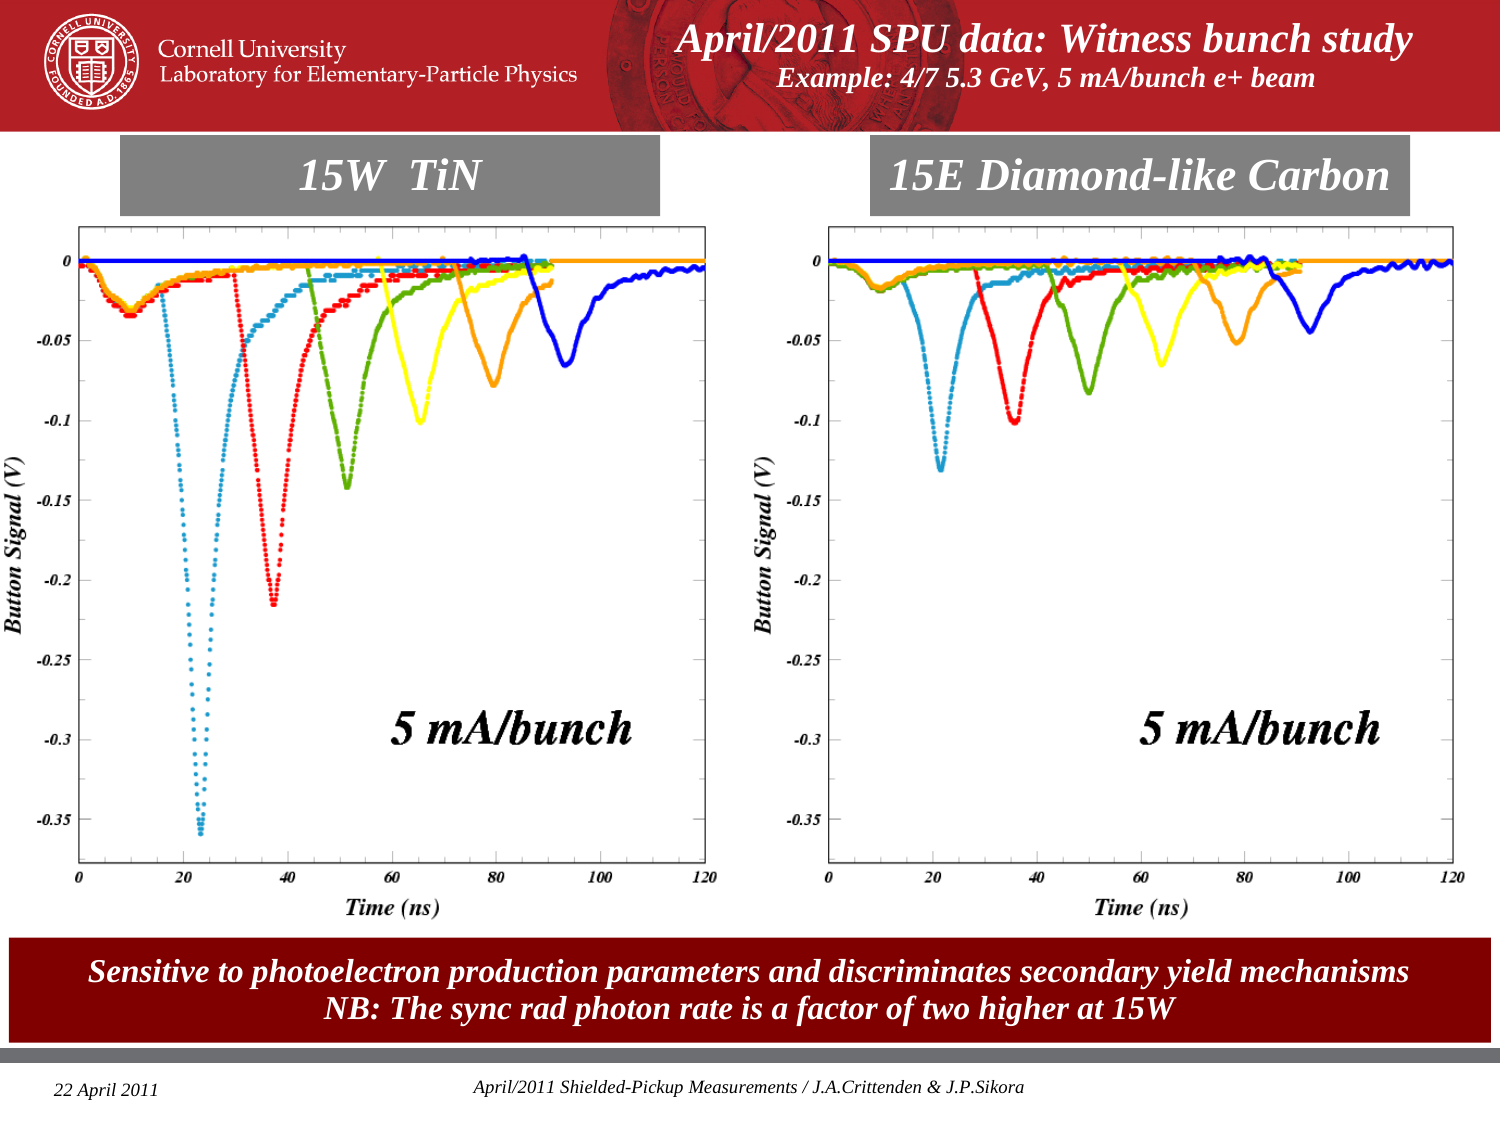

April/2011 SPU data: Witness bunch study
Example: 4/7 5.3 GeV, 5 mA/bunch e+ beam
15W TiN
15E Diamond-like Carbon
Sensitive to photoelectron production parameters and discriminates secondary yield mechanisms
NB: The sync rad photon rate is a factor of two higher at 15W